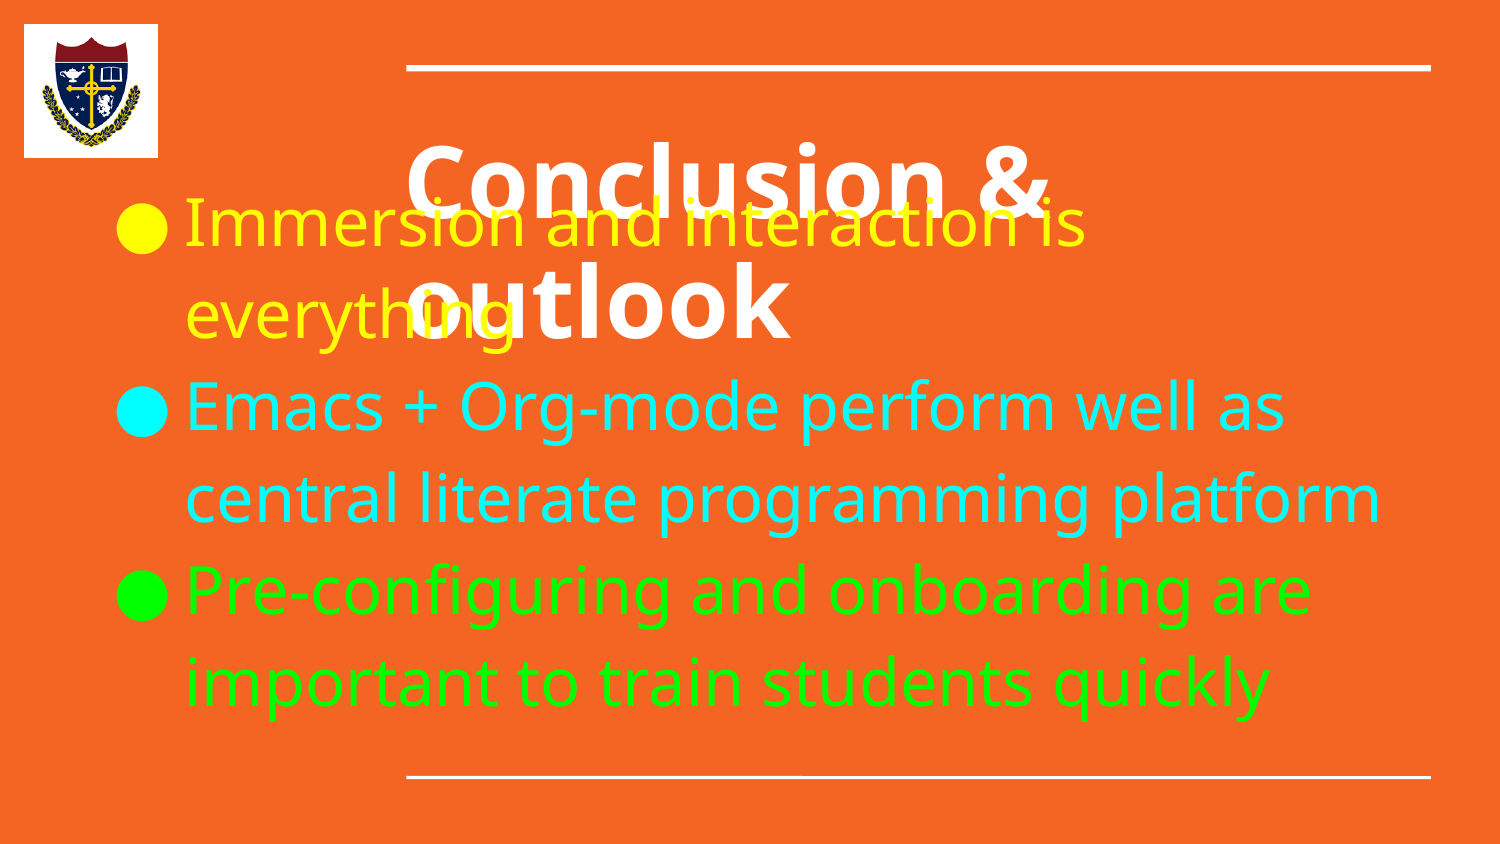

# Conclusion & outlook
Immersion and interaction is everything
Emacs + Org-mode perform well as central literate programming platform
Pre-configuring and onboarding are important to train students quickly